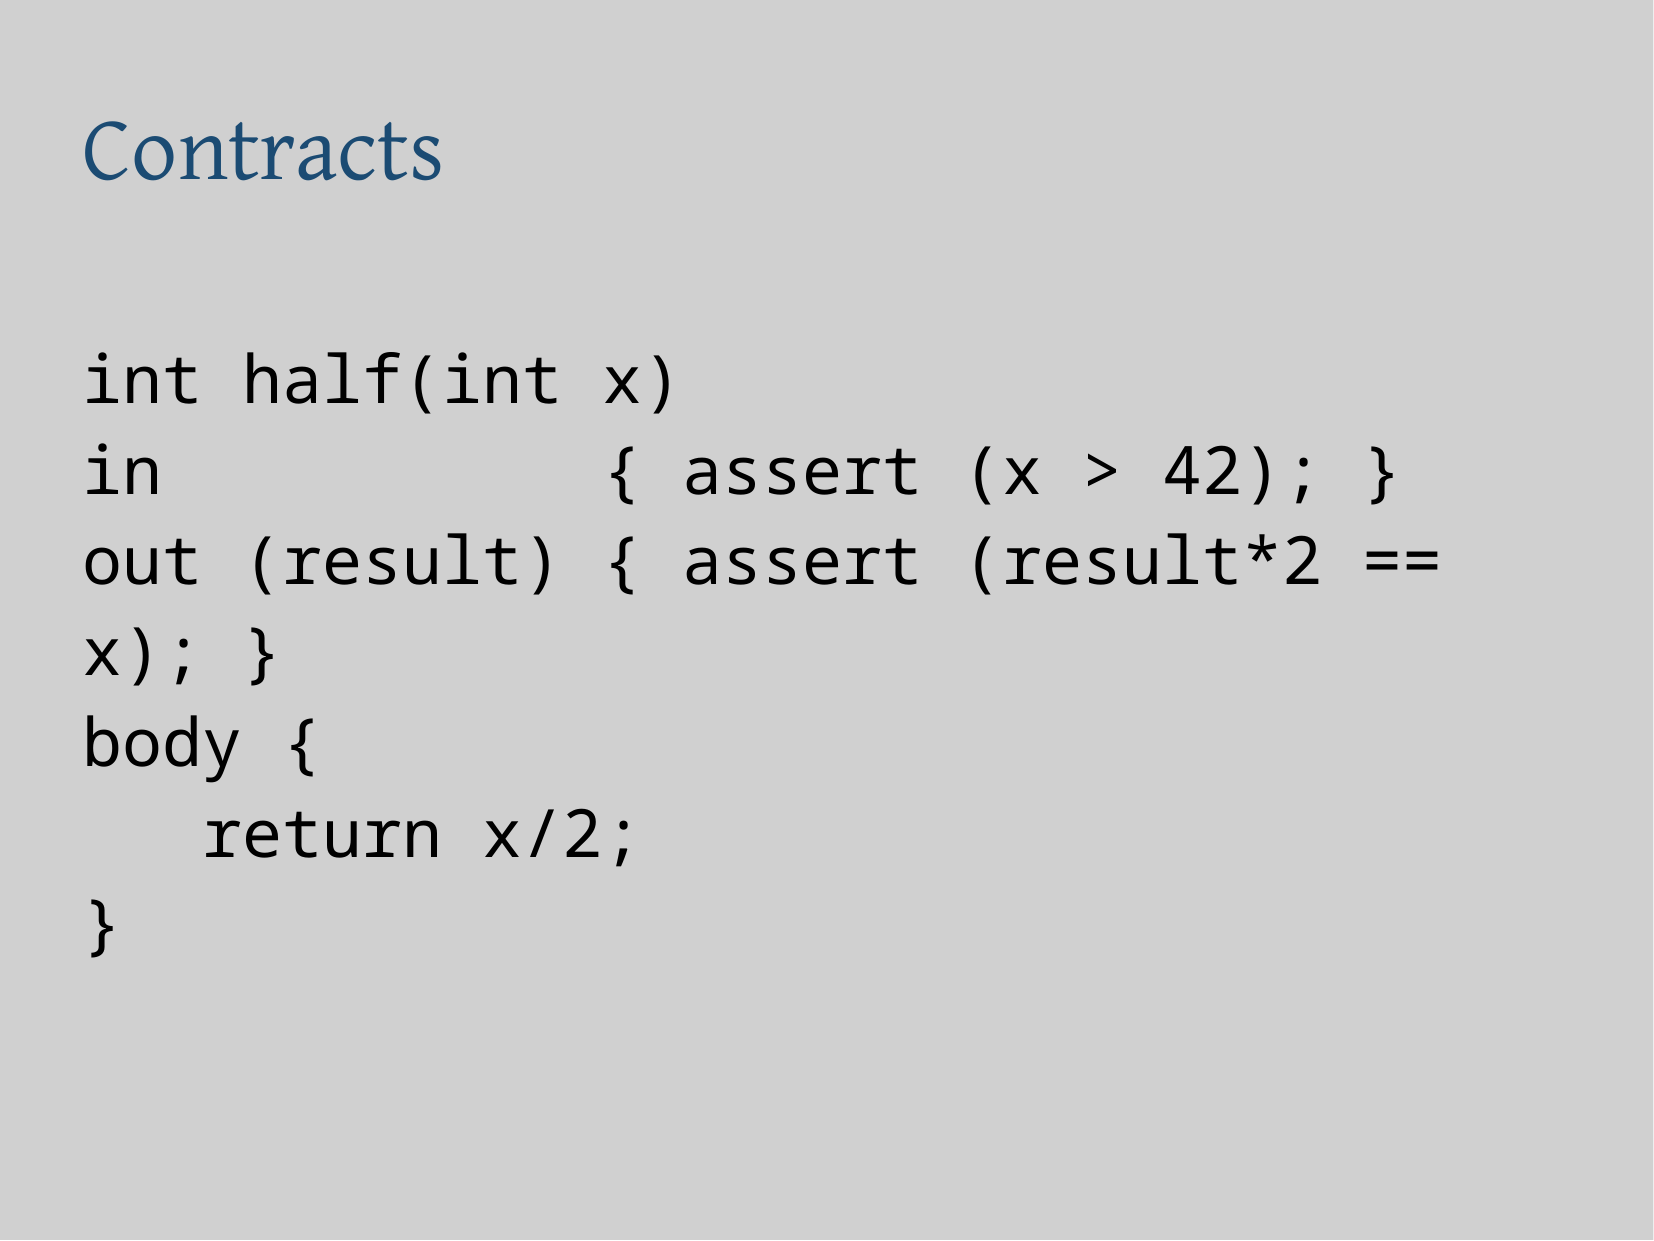

# Contracts
int half(int x)
in { assert (x > 42); }
out (result) { assert (result*2 == x); }
body {
 return x/2;
}